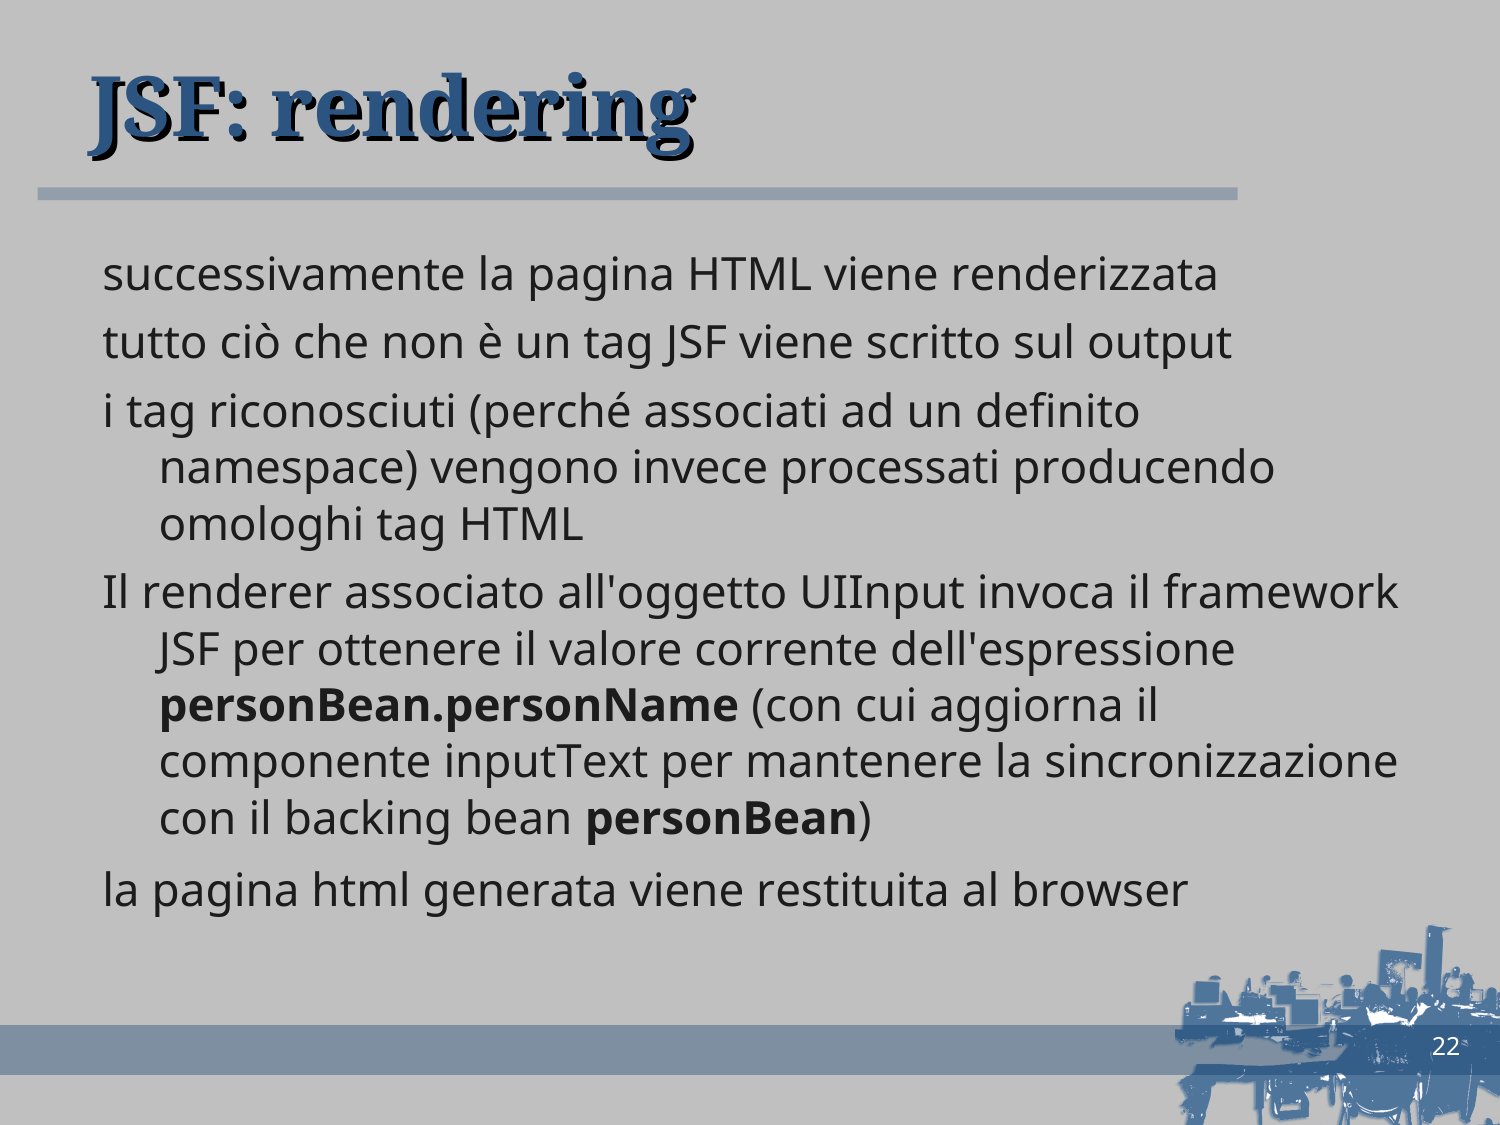

# JSF: rendering
successivamente la pagina HTML viene renderizzata
tutto ciò che non è un tag JSF viene scritto sul output
i tag riconosciuti (perché associati ad un definito namespace) vengono invece processati producendo omologhi tag HTML
Il renderer associato all'oggetto UIInput invoca il framework JSF per ottenere il valore corrente dell'espressione personBean.personName (con cui aggiorna il componente inputText per mantenere la sincronizzazione con il backing bean personBean)
la pagina html generata viene restituita al browser